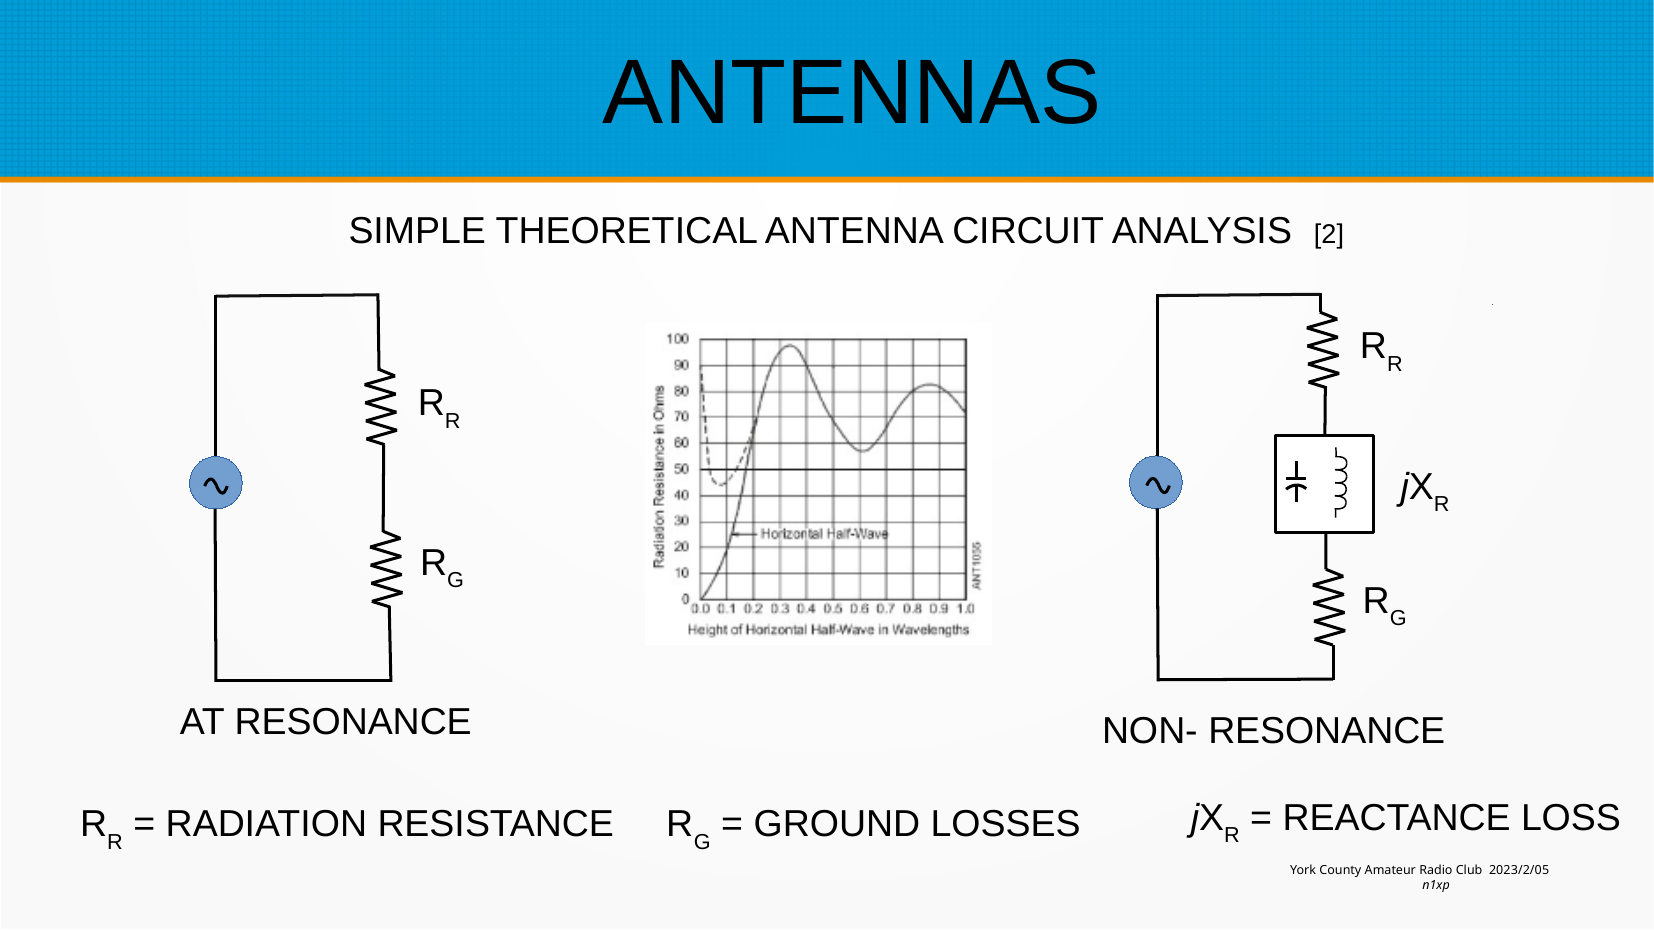

ANTENNAS
SIMPLE THEORETICAL ANTENNA CIRCUIT ANALYSIS [2]
RR
RG
jXR
jXR = REACTANCE LOSS
NON- RESONANCE
RR
RG
AT RESONANCE
RR = RADIATION RESISTANCE RG = GROUND LOSSES
York County Amateur Radio Club 2023/2/05
n1xp